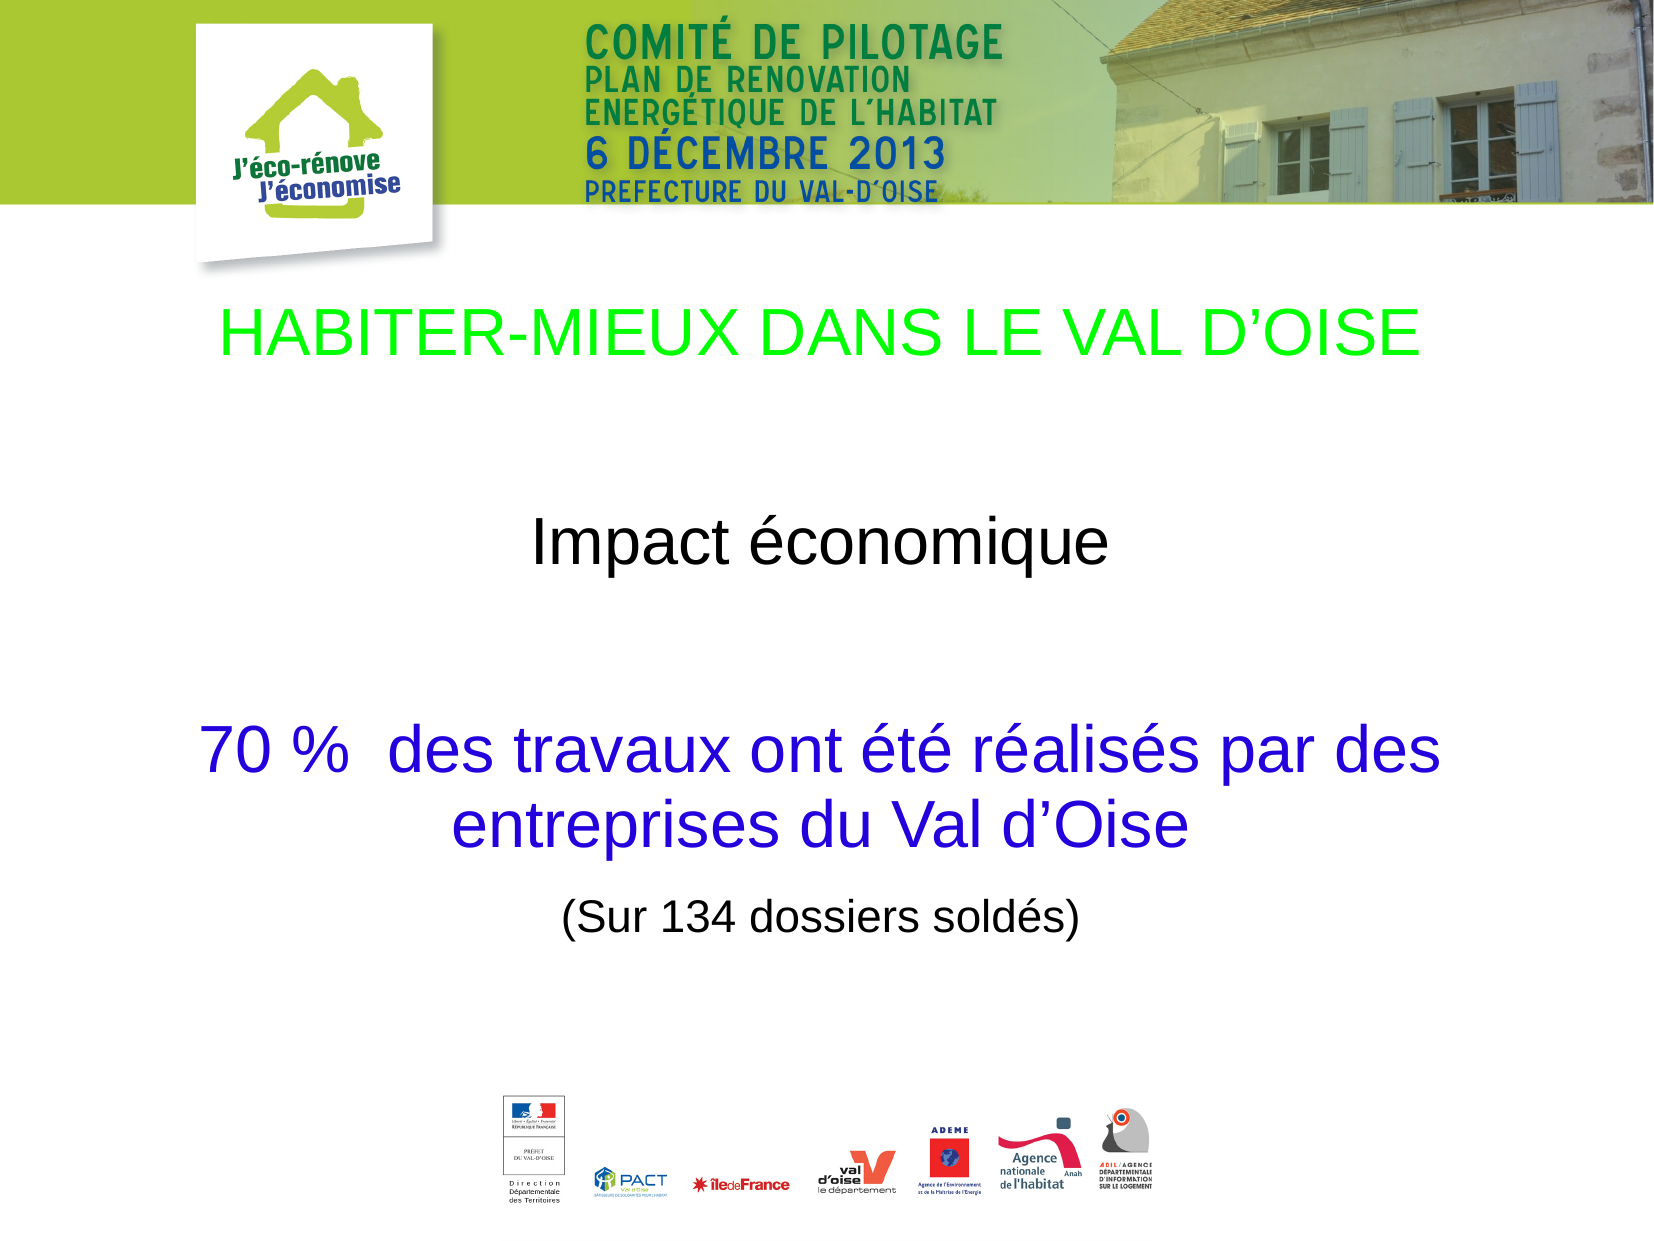

# HABITER-MIEUX DANS LE VAL D’OISE
Impact économique
70 % des travaux ont été réalisés par des entreprises du Val d’Oise
(Sur 134 dossiers soldés)